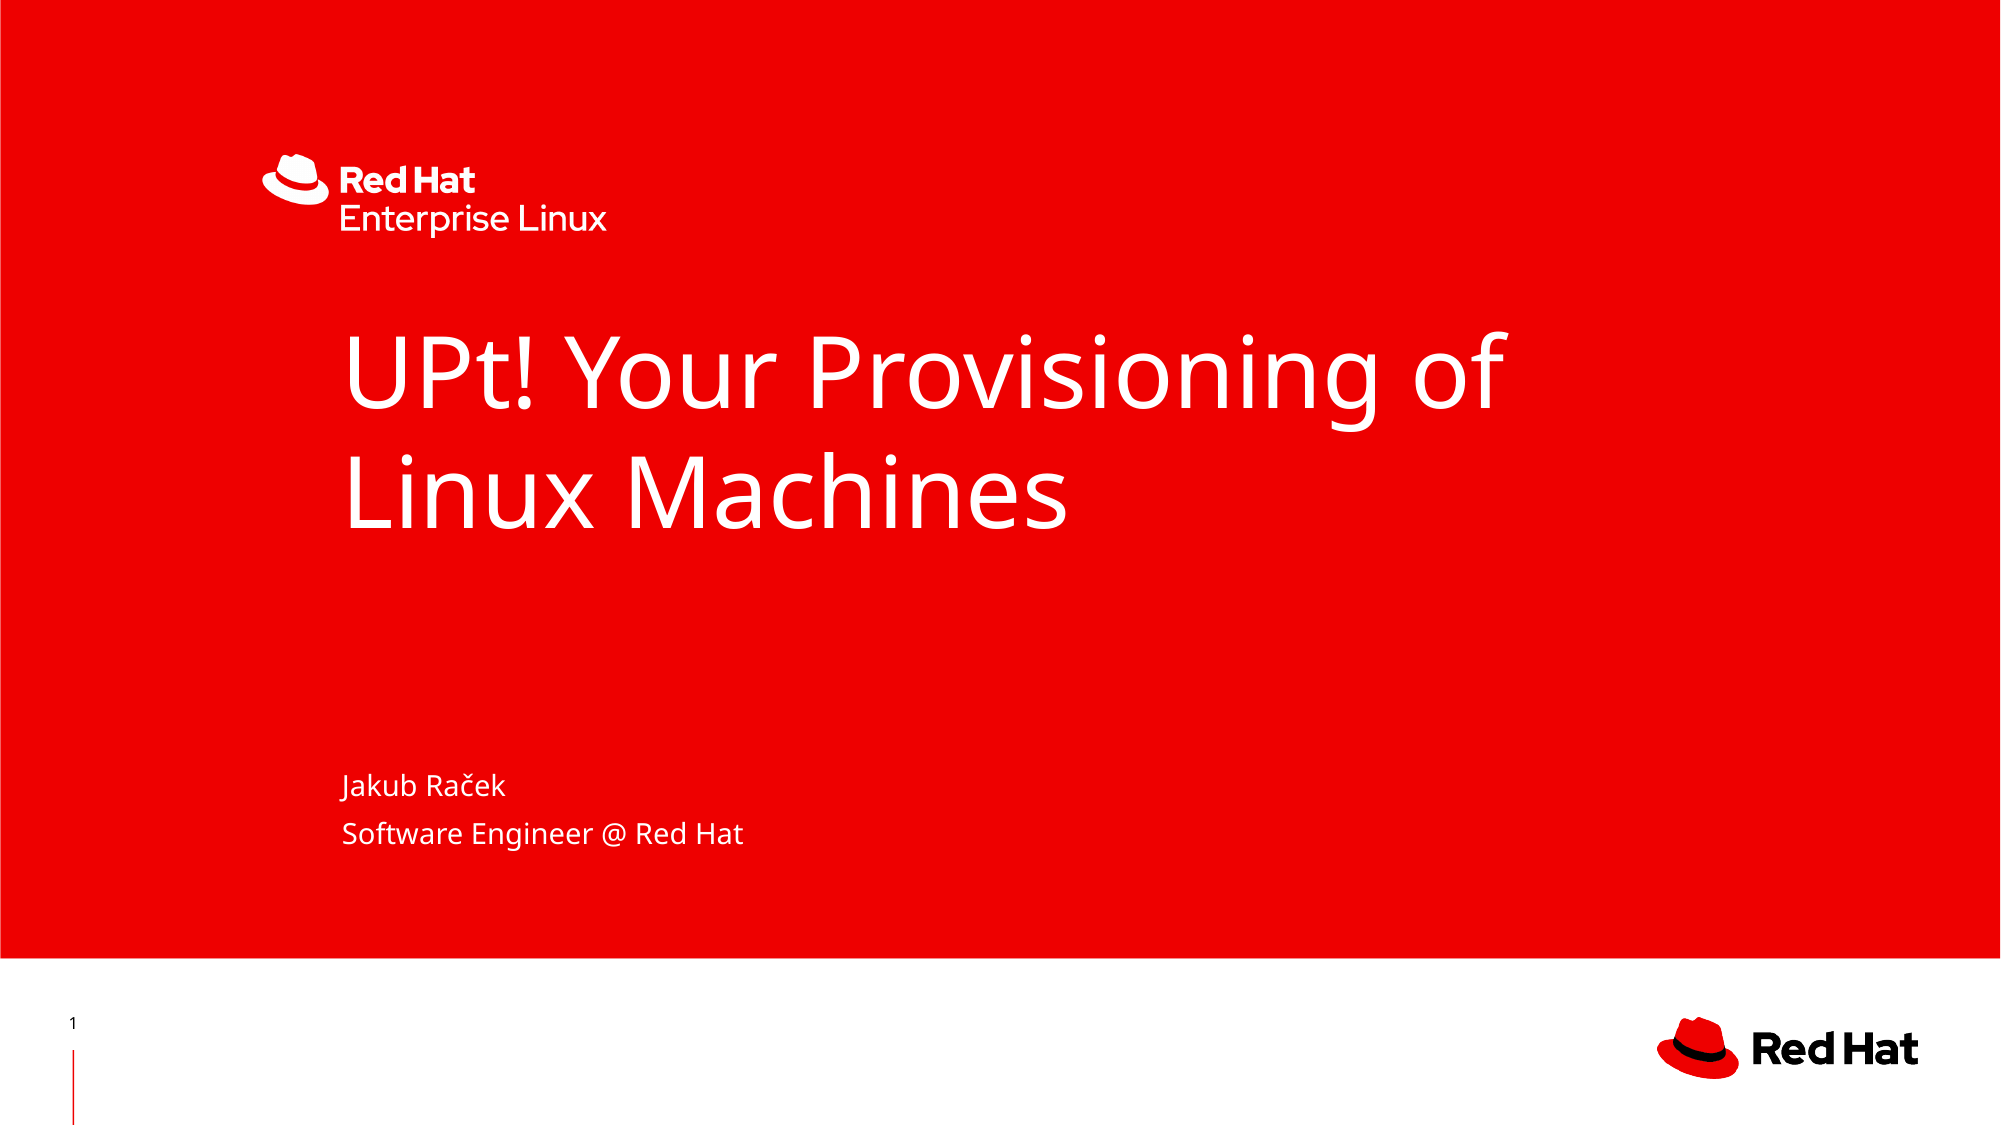

# UPt! Your Provisioning of Linux Machines
Jakub Raček
Software Engineer @ Red Hat